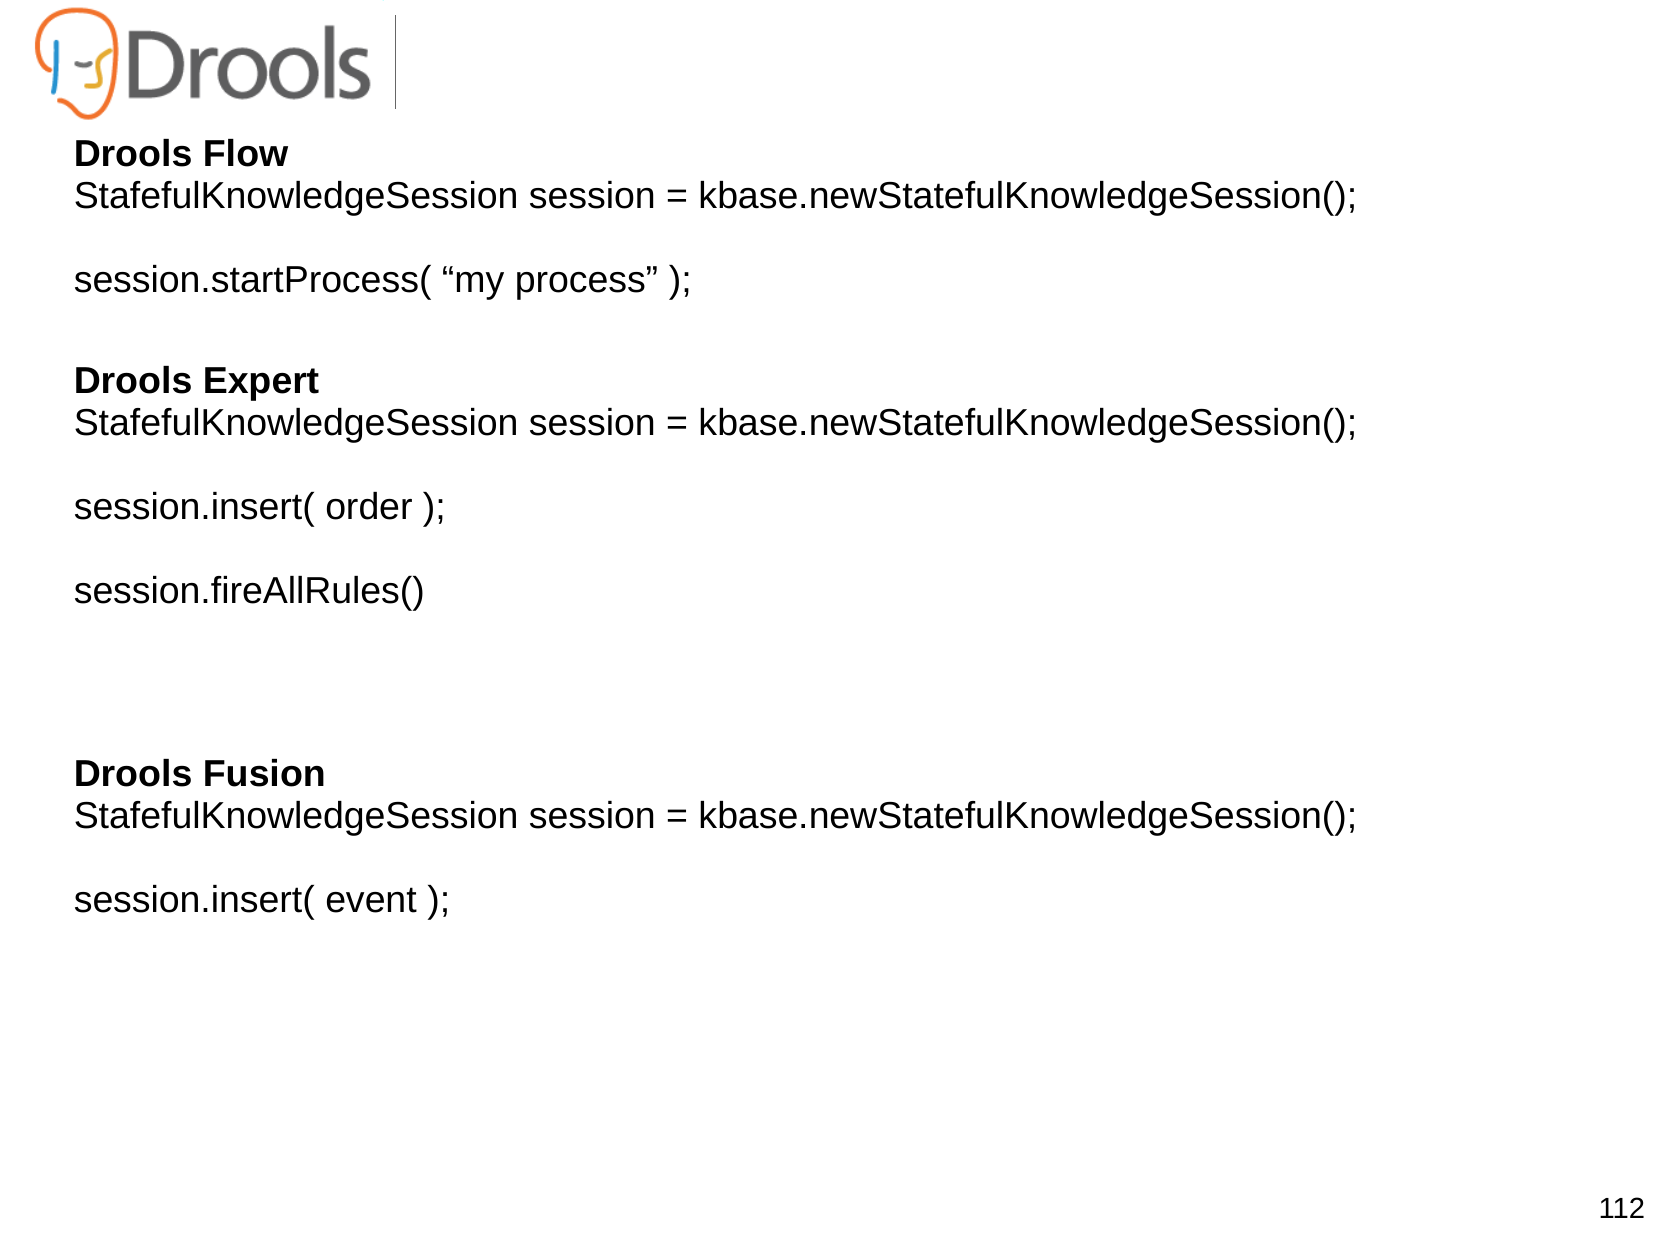

Drools Flow
StafefulKnowledgeSession session = kbase.newStatefulKnowledgeSession();
session.startProcess( “my process” );
Drools Expert
StafefulKnowledgeSession session = kbase.newStatefulKnowledgeSession();
session.insert( order );
session.fireAllRules()
Drools Fusion
StafefulKnowledgeSession session = kbase.newStatefulKnowledgeSession();
session.insert( event );